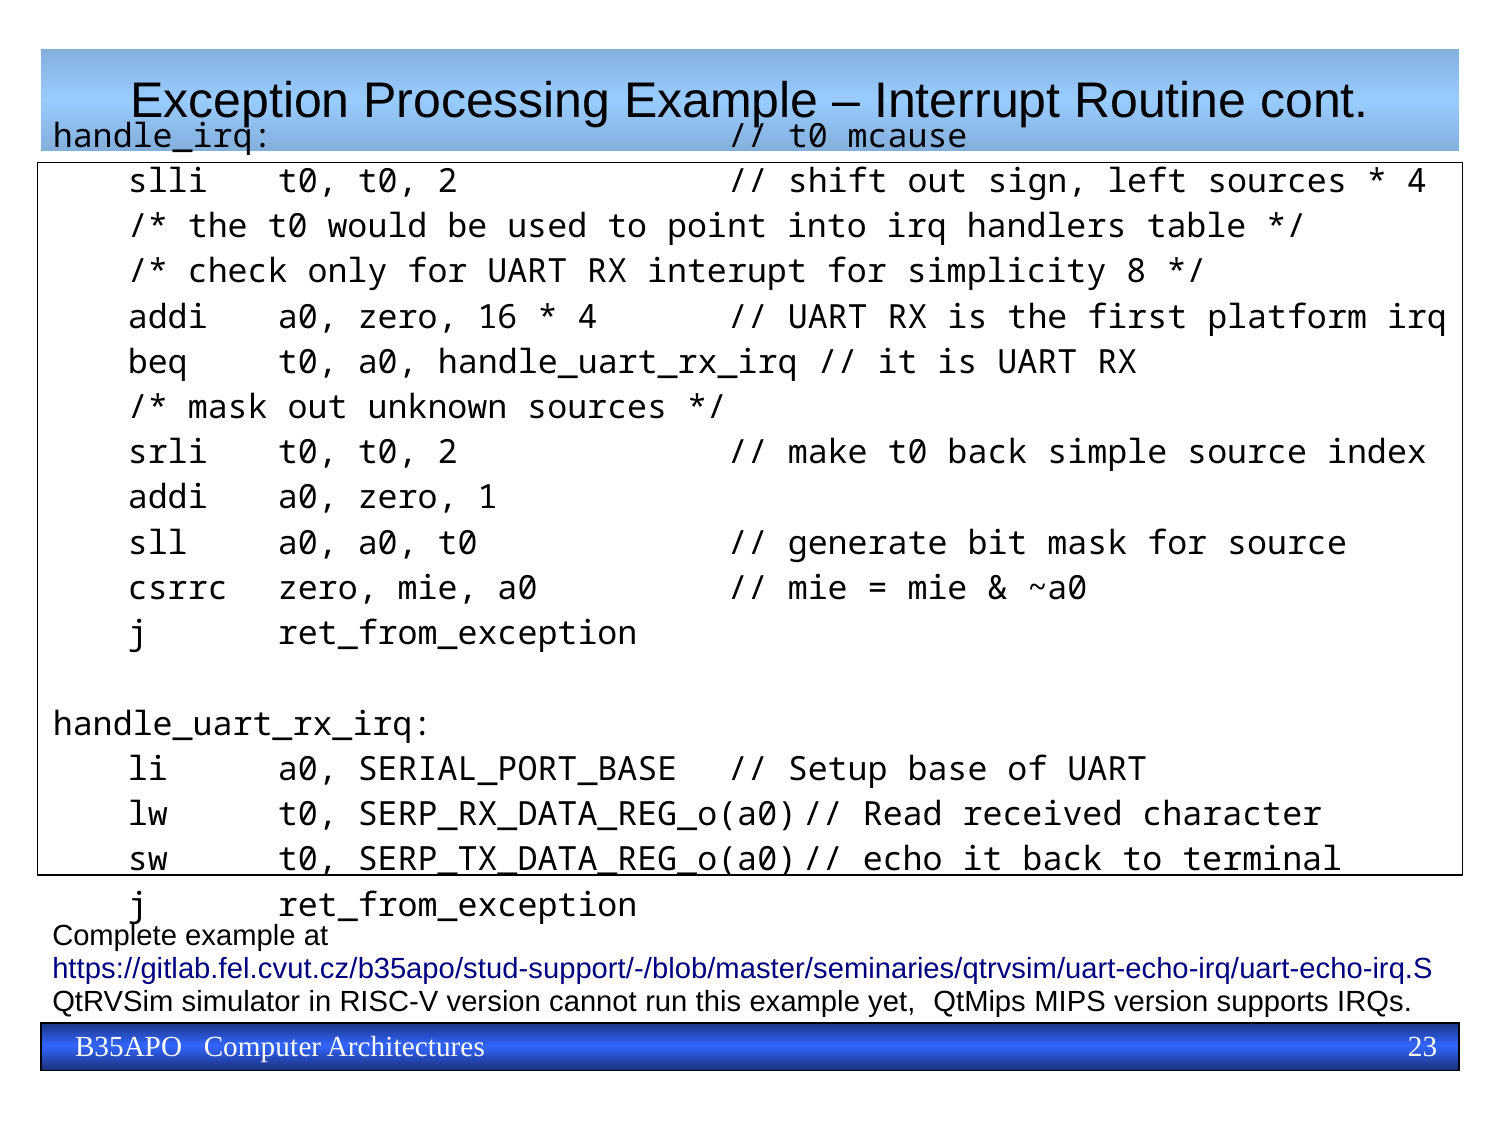

# Exception Processing Example – Interrupt Routine cont.
handle_irq:							// t0 mcause
	slli	t0, t0, 2				// shift out sign, left sources * 4
	/* the t0 would be used to point into irq handlers table */
	/* check only for UART RX interupt for simplicity 8 */
	addi	a0, zero, 16 * 4		// UART RX is the first platform irq
	beq		t0, a0, handle_uart_rx_irq // it is UART RX
	/* mask out unknown sources */
	srli	t0, t0, 2				// make t0 back simple source index
	addi	a0, zero, 1
	sll		a0, a0, t0				// generate bit mask for source
	csrrc	zero, mie, a0			// mie = mie & ~a0
	j		ret_from_exception
handle_uart_rx_irq:
	li 	a0, SERIAL_PORT_BASE	// Setup base of UART
	lw 	t0, SERP_RX_DATA_REG_o(a0)	// Read received character
	sw 	t0, SERP_TX_DATA_REG_o(a0)	// echo it back to terminal
	j		ret_from_exception
Complete example at
https://gitlab.fel.cvut.cz/b35apo/stud-support/-/blob/master/seminaries/qtrvsim/uart-echo-irq/uart-echo-irq.S
QtRVSim simulator in RISC-V version cannot run this example yet, QtMips MIPS version supports IRQs.
B35APO Computer Architectures
23